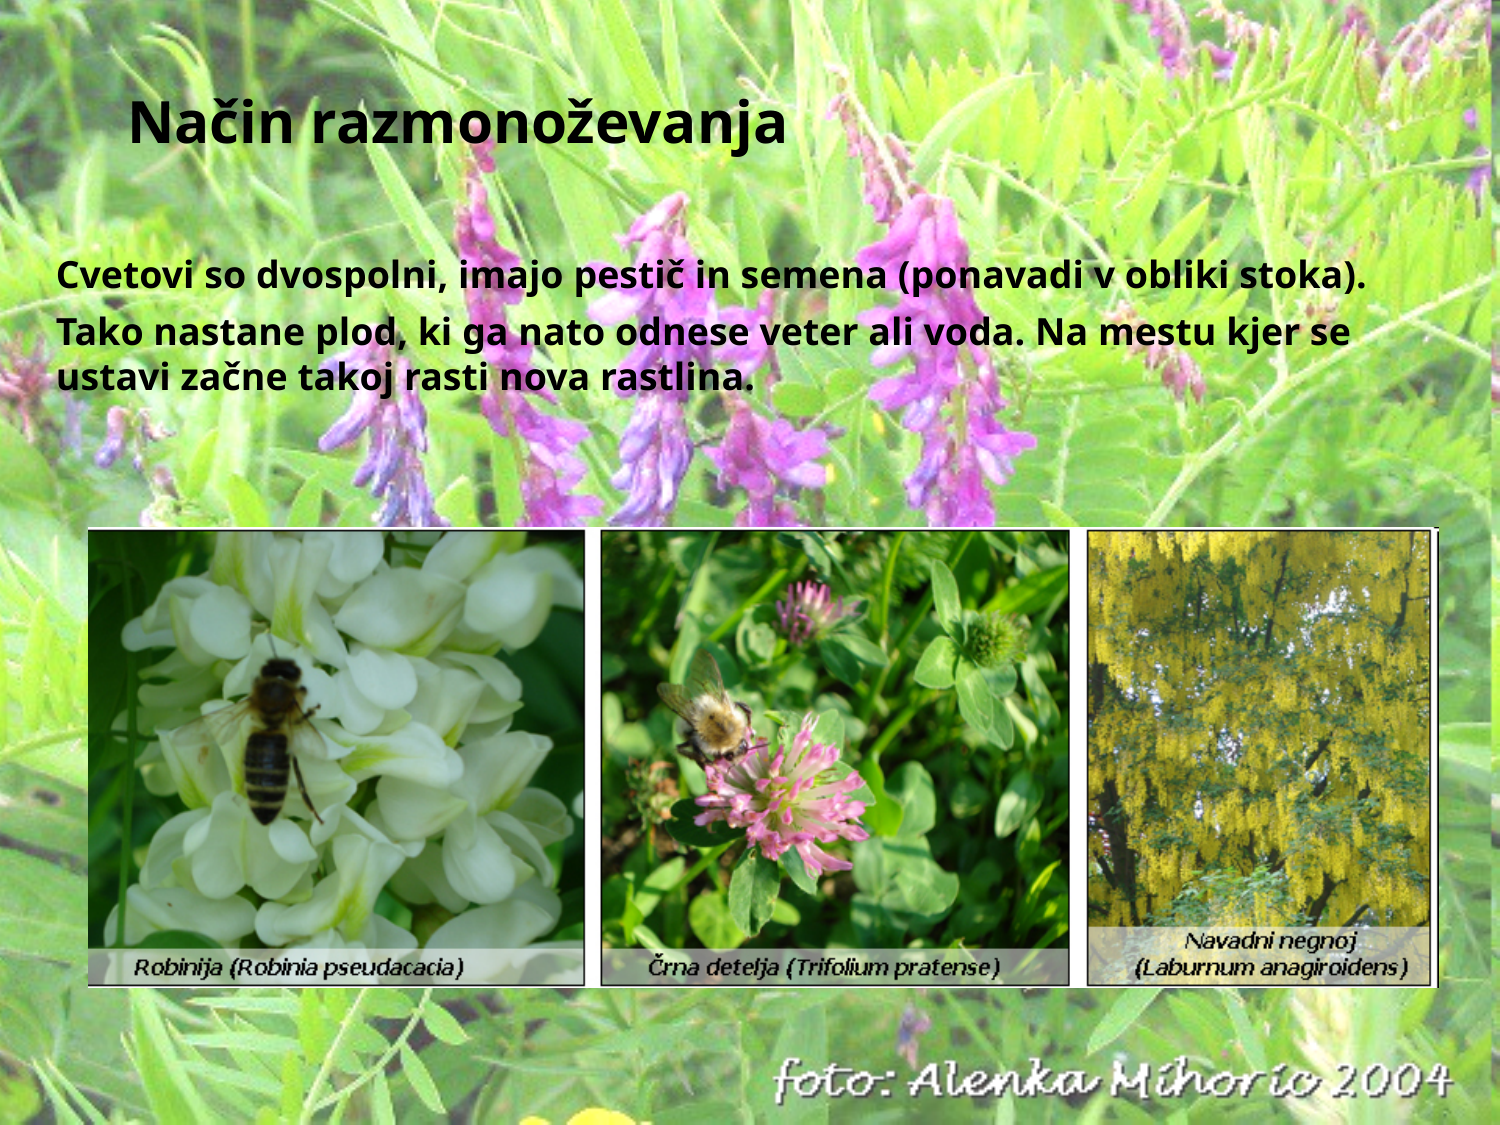

Način razmonoževanja
Cvetovi so dvospolni, imajo pestič in semena (ponavadi v obliki stoka).
Tako nastane plod, ki ga nato odnese veter ali voda. Na mestu kjer se ustavi začne takoj rasti nova rastlina.